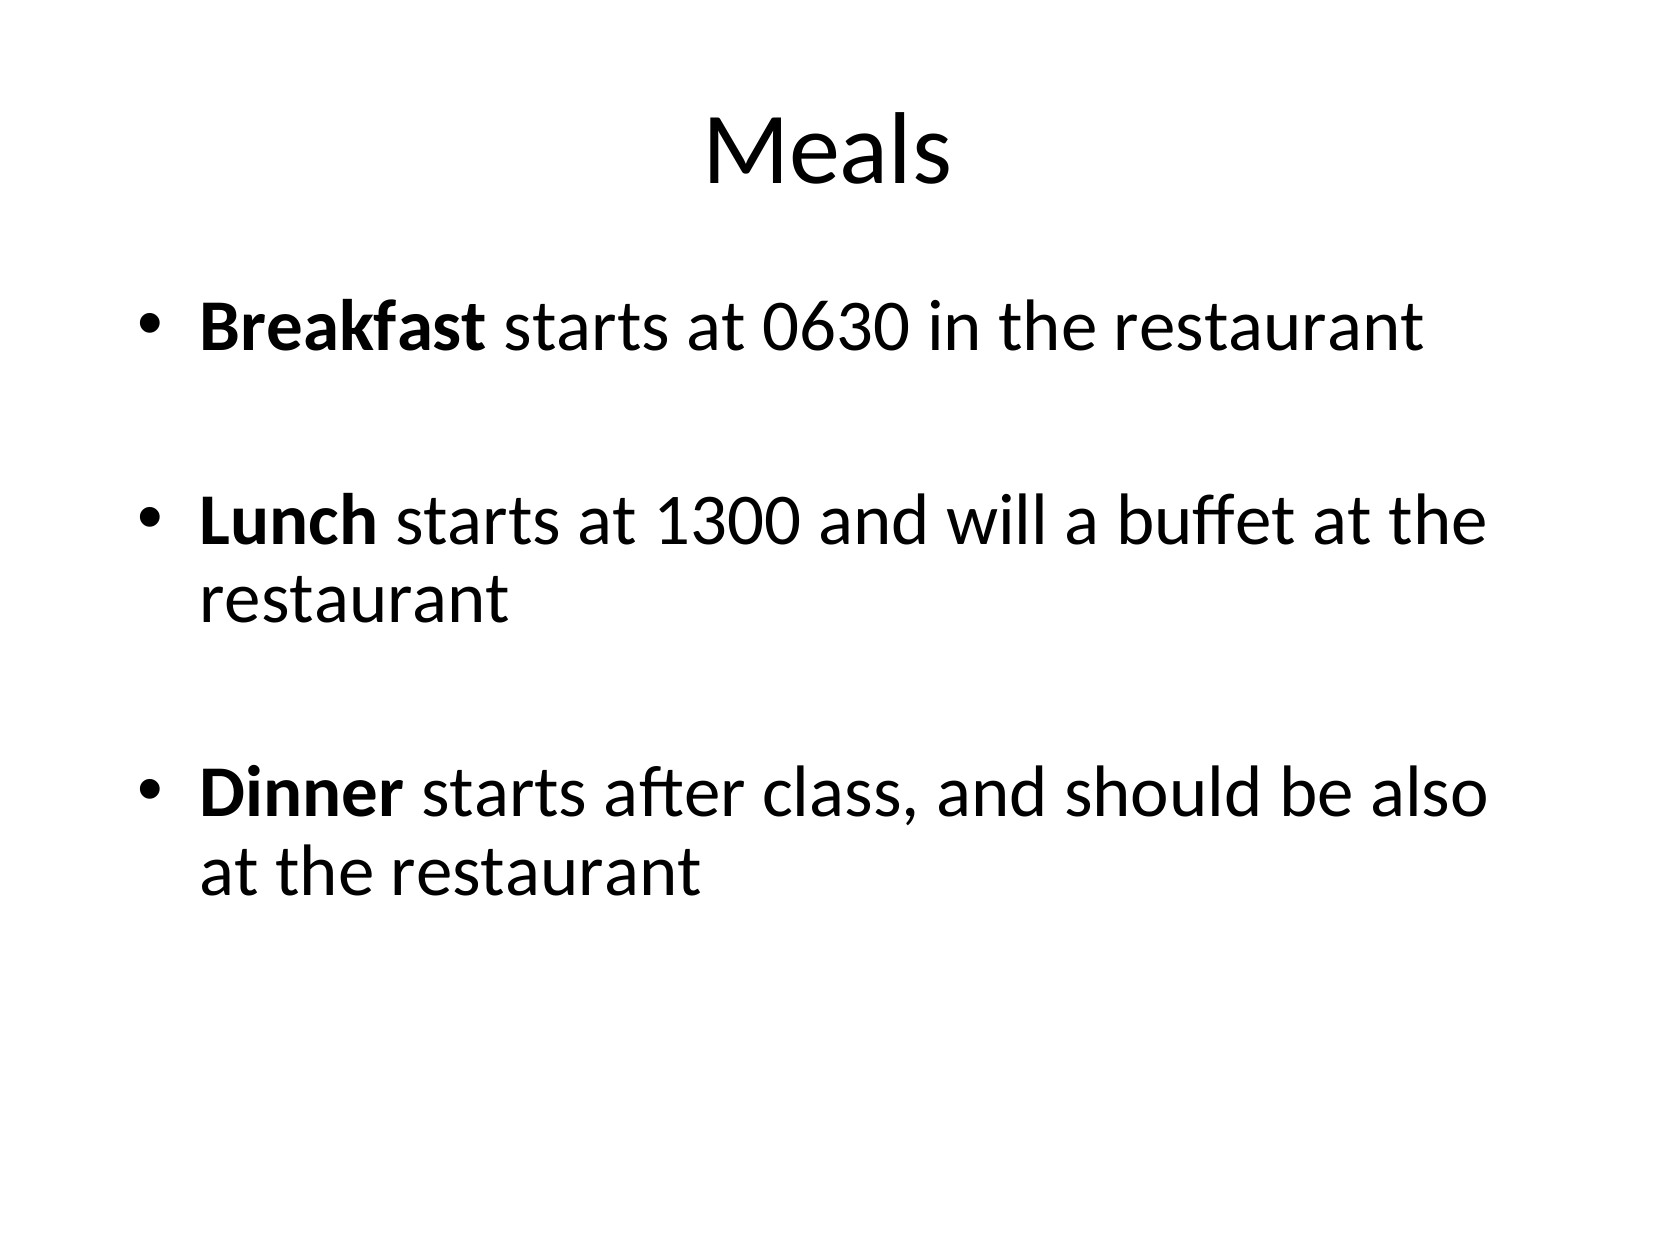

Meals
Breakfast starts at 0630 in the restaurant
Lunch starts at 1300 and will a buffet at the restaurant
Dinner starts after class, and should be also at the restaurant